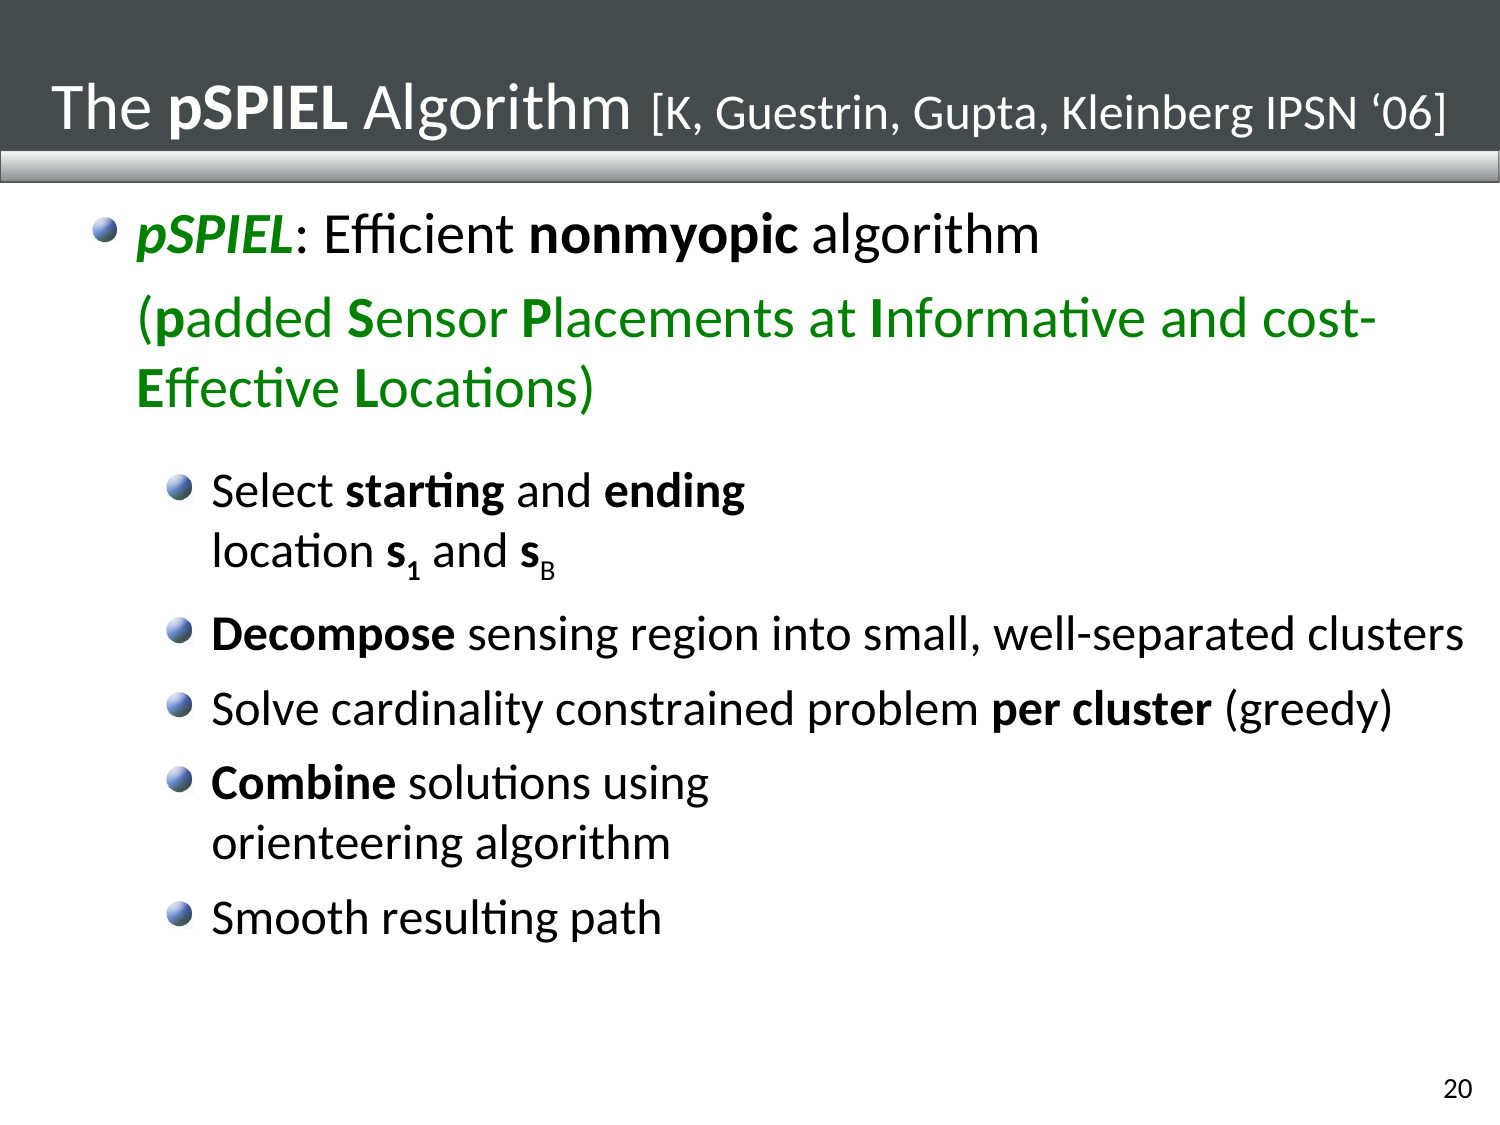

# The pSPIEL Algorithm [K, Guestrin, Gupta, Kleinberg IPSN ‘06]
pSPIEL: Efficient nonmyopic algorithm
	(padded Sensor Placements at Informative and cost-Effective Locations)
Select starting and ending
location s1 and sB
Decompose sensing region into small, well-separated clusters
Solve cardinality constrained problem per cluster (greedy)
Combine solutions using
orienteering algorithm
Smooth resulting path